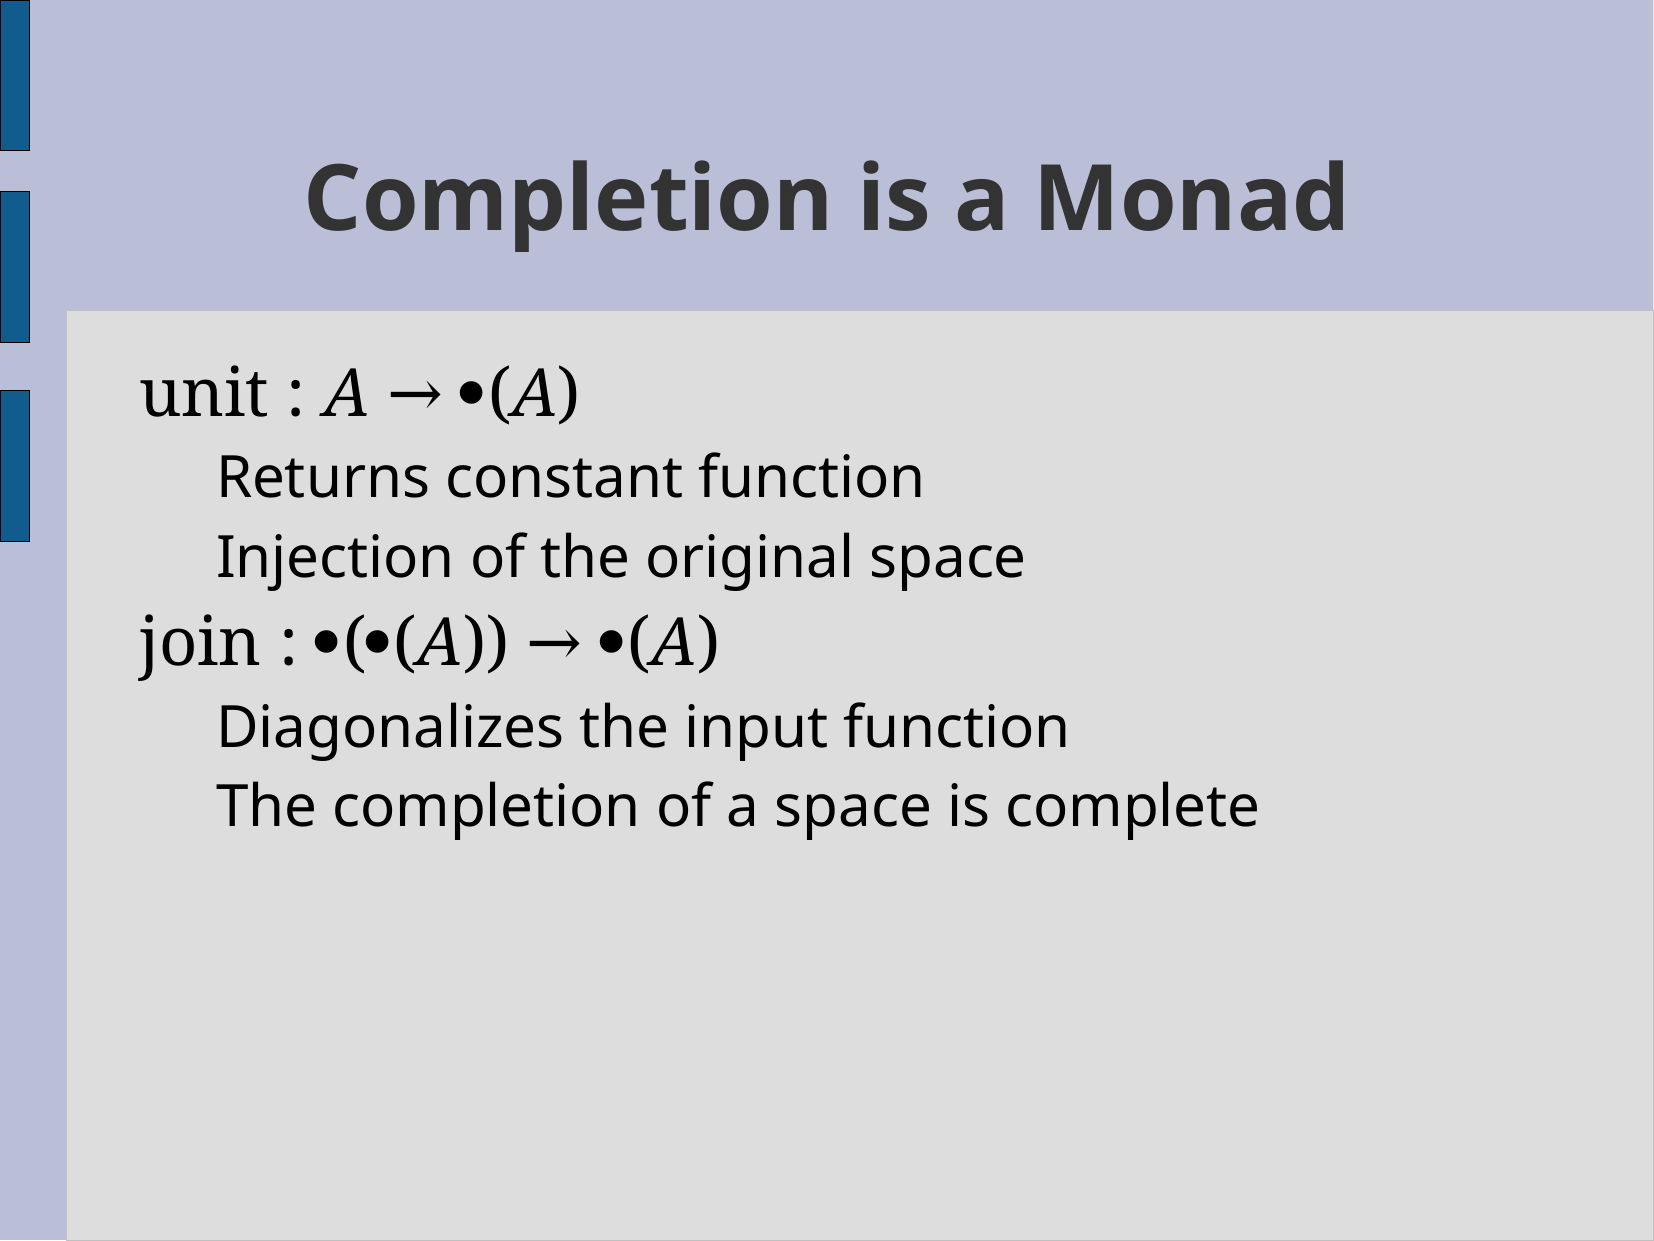

# Completion is a Monad
unit : A → (A)
Returns constant function
Injection of the original space
join : ((A)) → (A)
Diagonalizes the input function
The completion of a space is complete